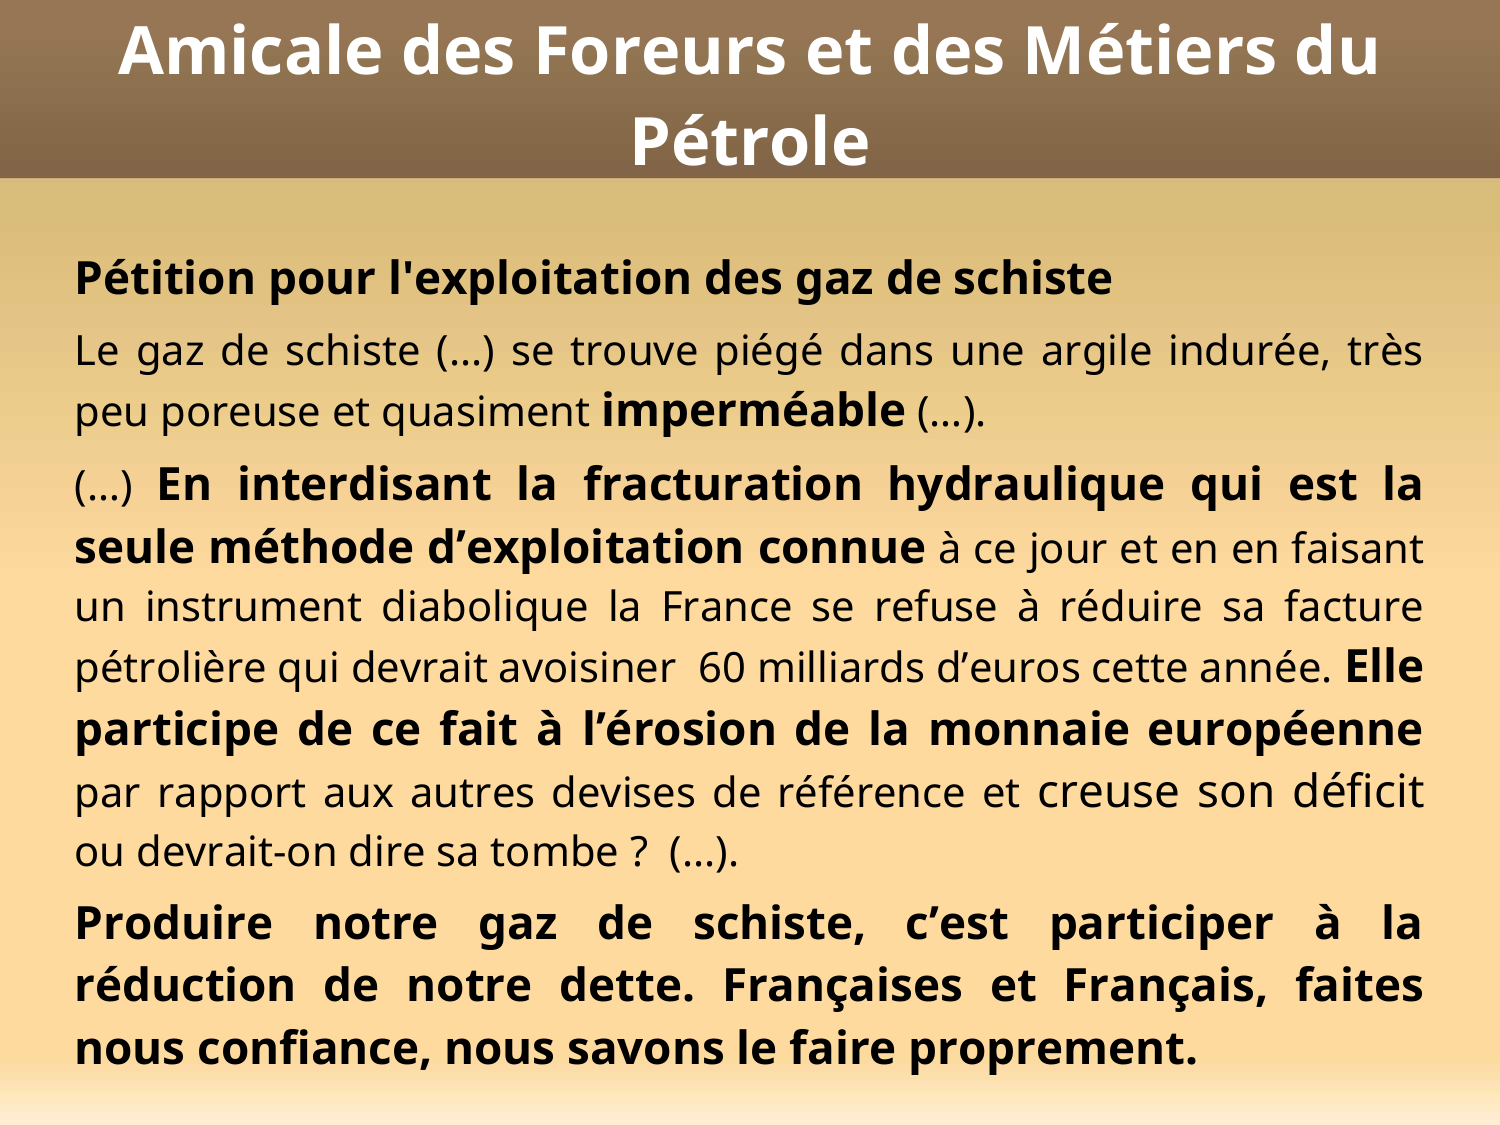

# Amicale des Foreurs et des Métiers du Pétrole
Pétition pour l'exploitation des gaz de schiste
Le gaz de schiste (...) se trouve piégé dans une argile indurée, très peu poreuse et quasiment imperméable (…).
(…) En interdisant la fracturation hydraulique qui est la seule méthode d’exploitation connue à ce jour et en en faisant un instrument diabolique la France se refuse à réduire sa facture pétrolière qui devrait avoisiner 60 milliards d’euros cette année. Elle participe de ce fait à l’érosion de la monnaie européenne par rapport aux autres devises de référence et creuse son déficit ou devrait-on dire sa tombe ? (...).
Produire notre gaz de schiste, c’est participer à la réduction de notre dette. Françaises et Français, faites nous confiance, nous savons le faire proprement.